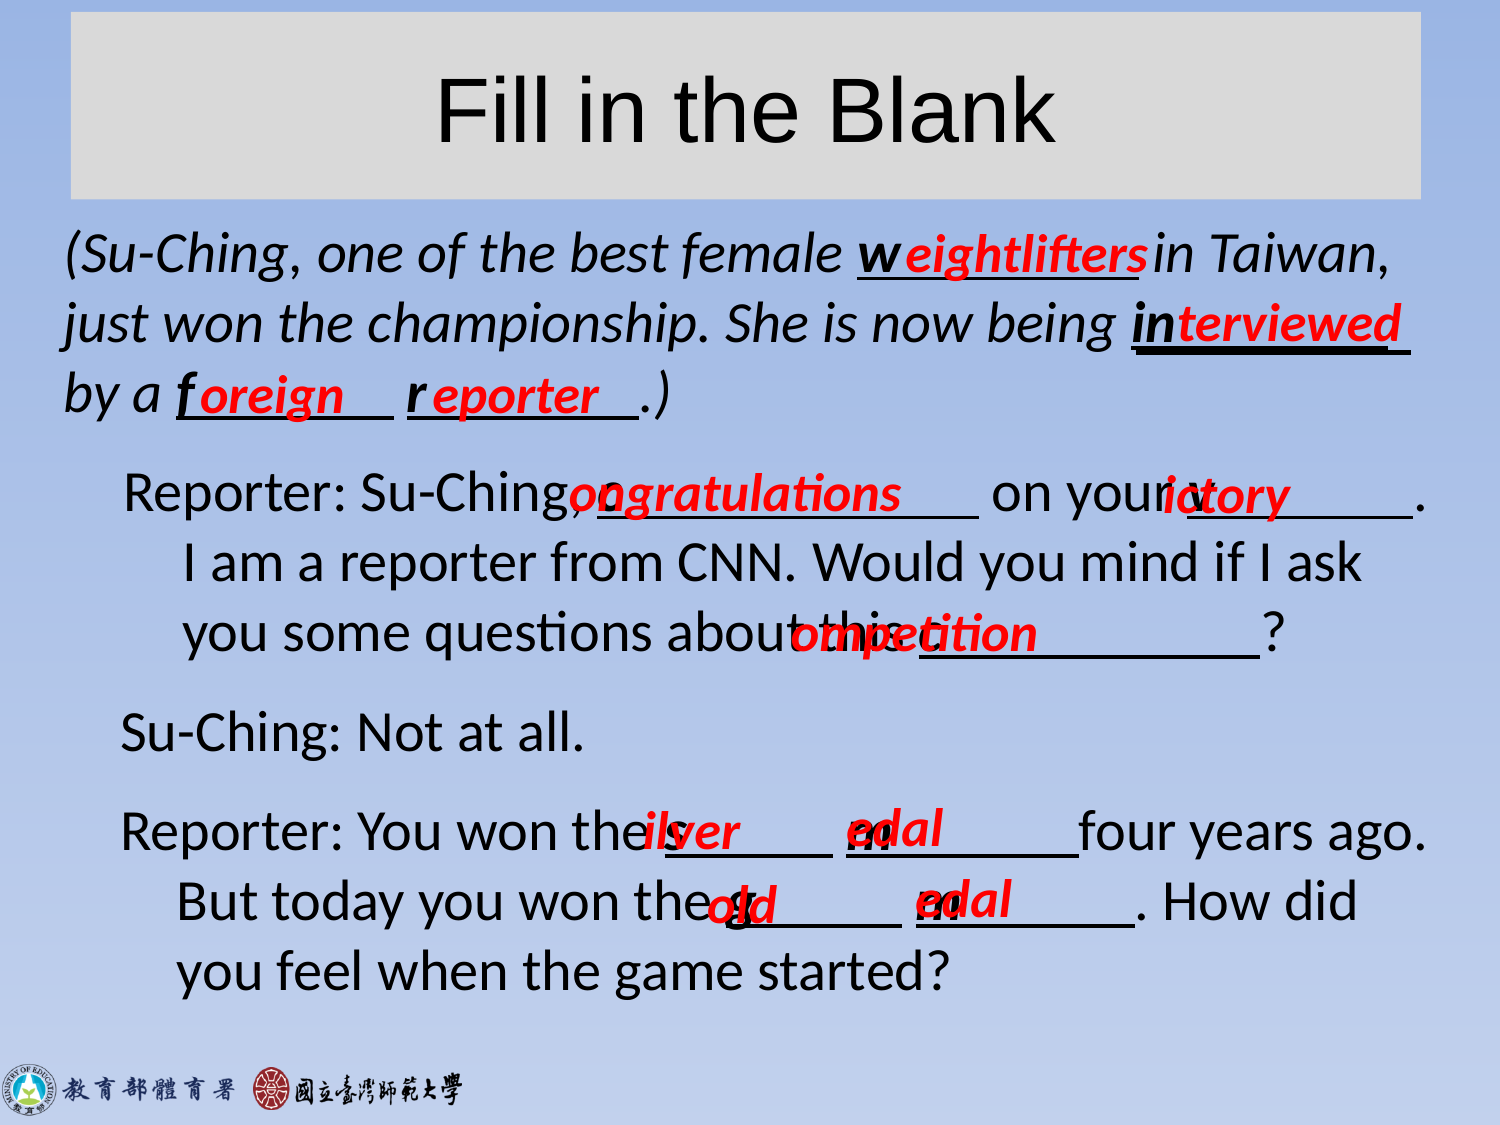

# Fill in the Blank
| |
| --- |
(Su-Ching, one of the best female w in Taiwan, just won the championship. She is now being in by a f r .)
Reporter: Su-Ching, c on your v . I am a reporter from CNN. Would you mind if I ask you some questions about this c ?
Su-Ching: Not at all.
Reporter: You won the s m four years ago. But today you won the g m . How did you feel when the game started?
eightlifters
terviewed
oreign
eporter
ongratulations
ictory
ompetition
edal
ilver
edal
old